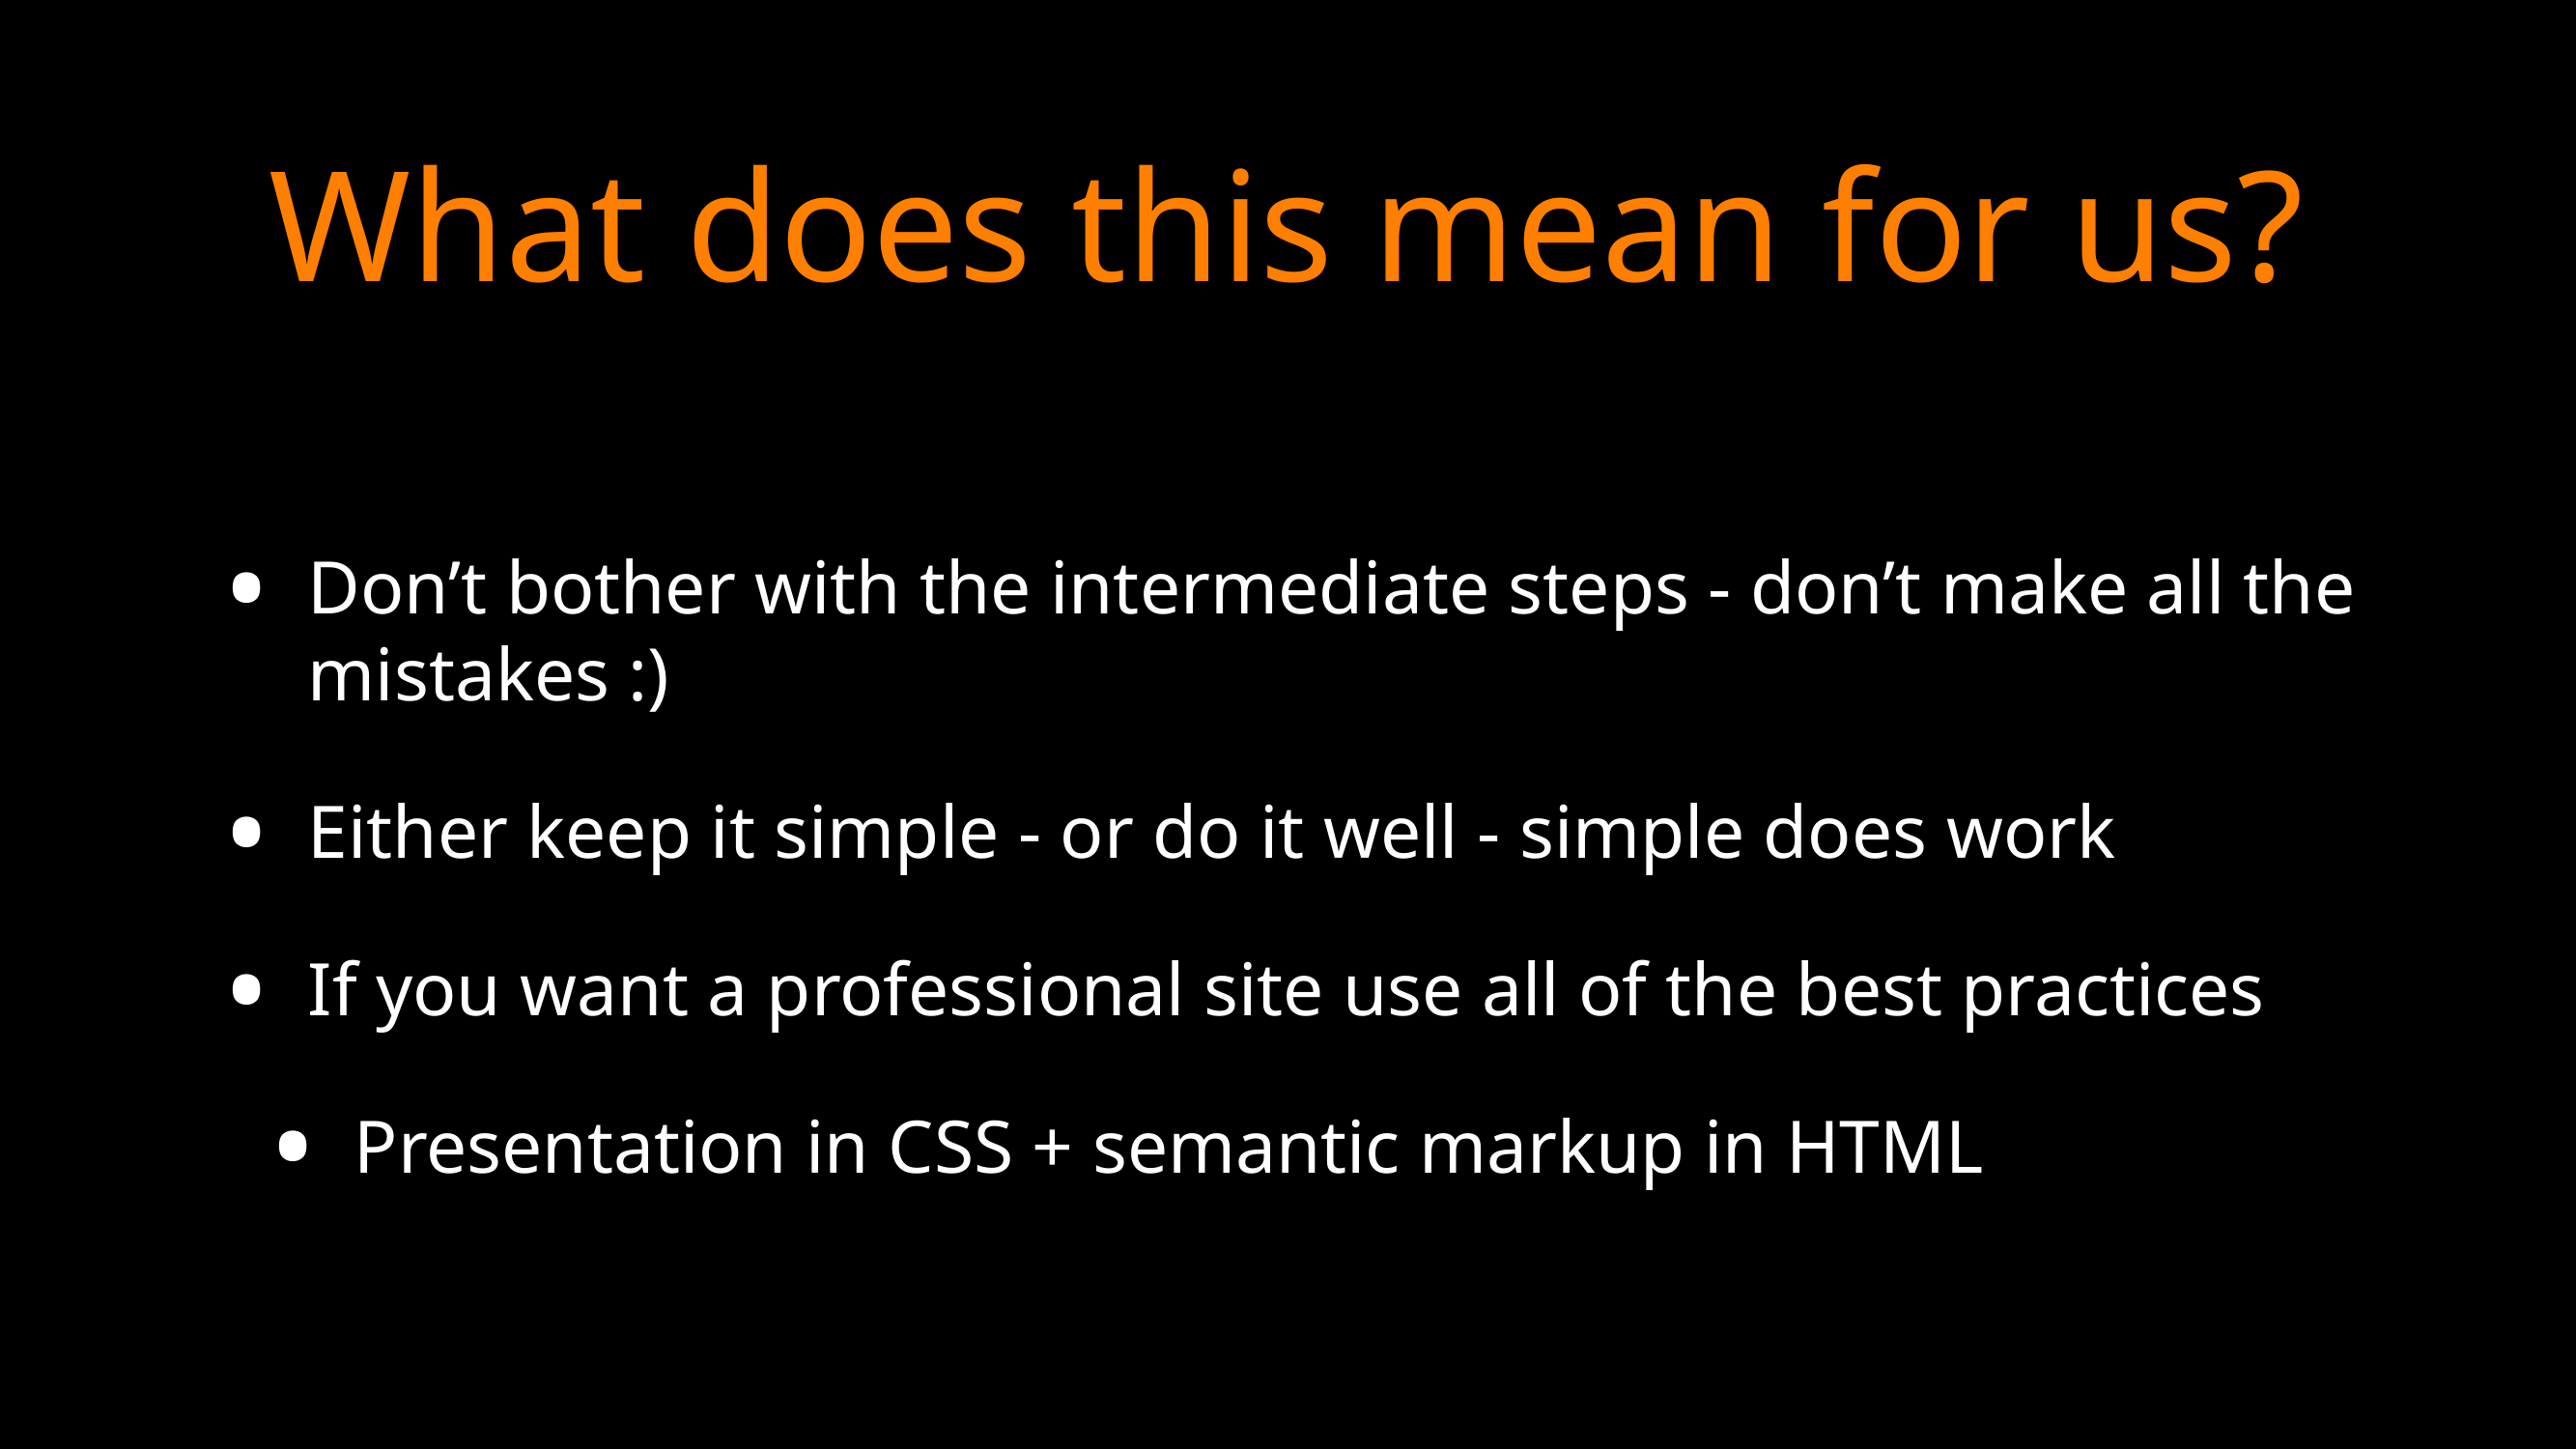

# What does this mean for us?
Don’t bother with the intermediate steps - don’t make all the mistakes :)
Either keep it simple - or do it well - simple does work
If you want a professional site use all of the best practices
Presentation in CSS + semantic markup in HTML